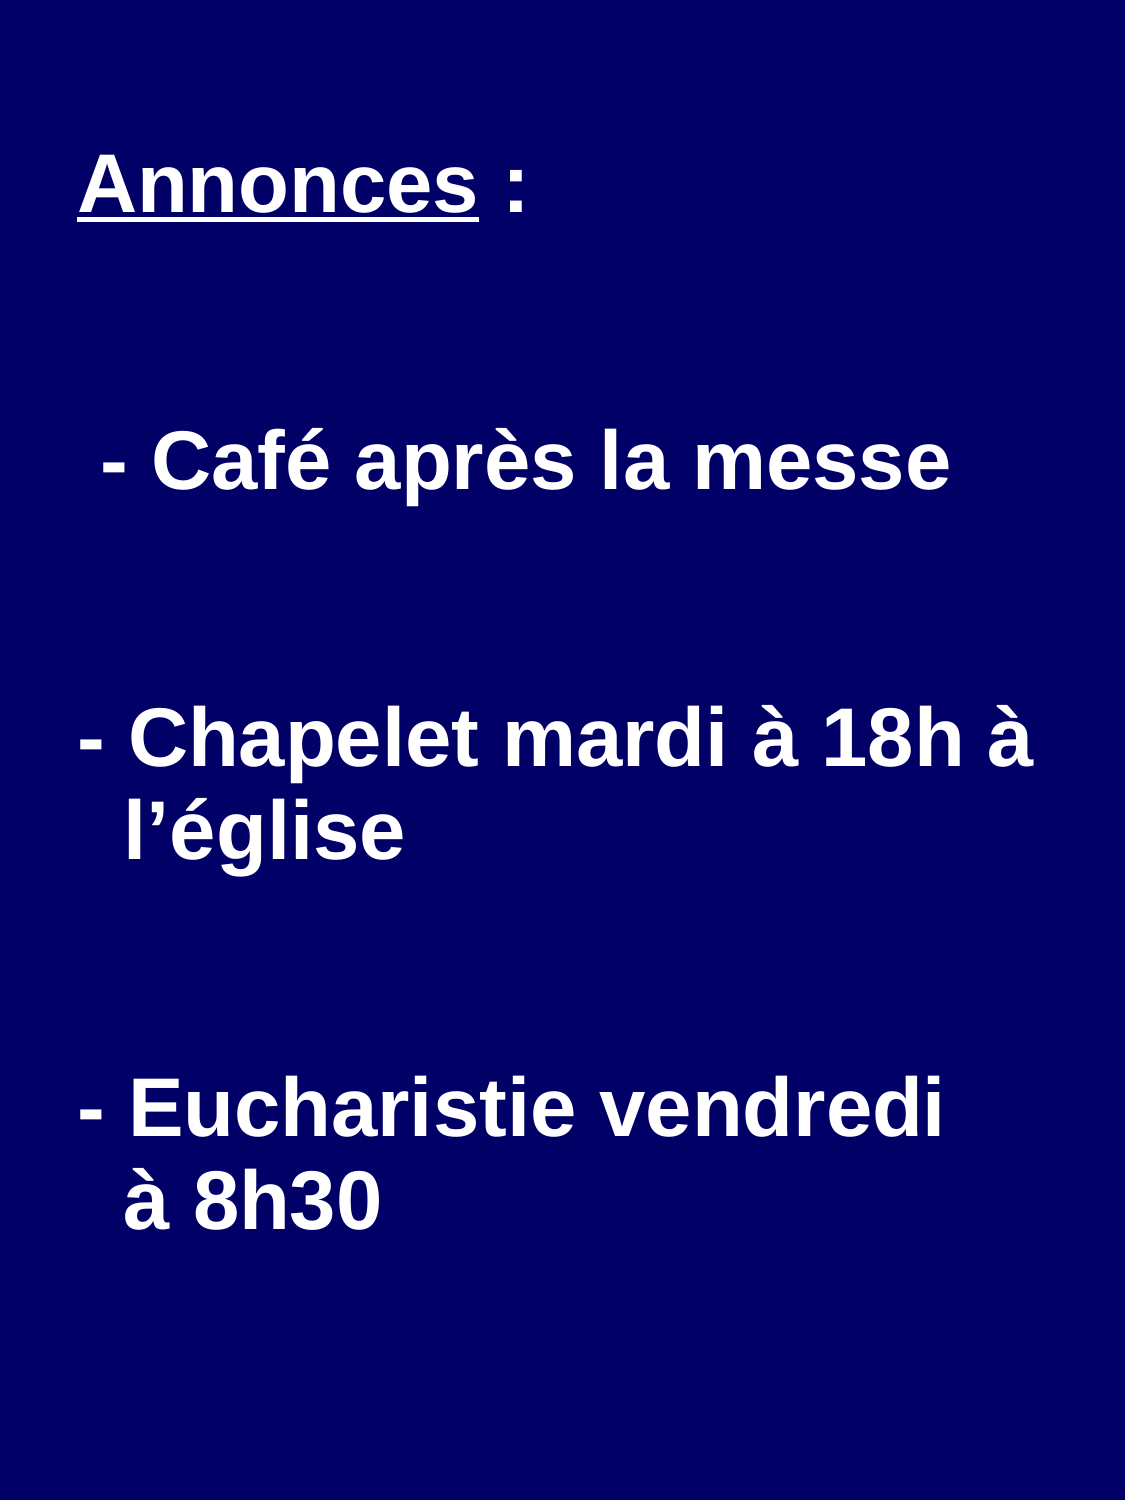

Annonces :
 - Café après la messe
- Chapelet mardi à 18h à l’église
- Eucharistie vendredi
 à 8h30